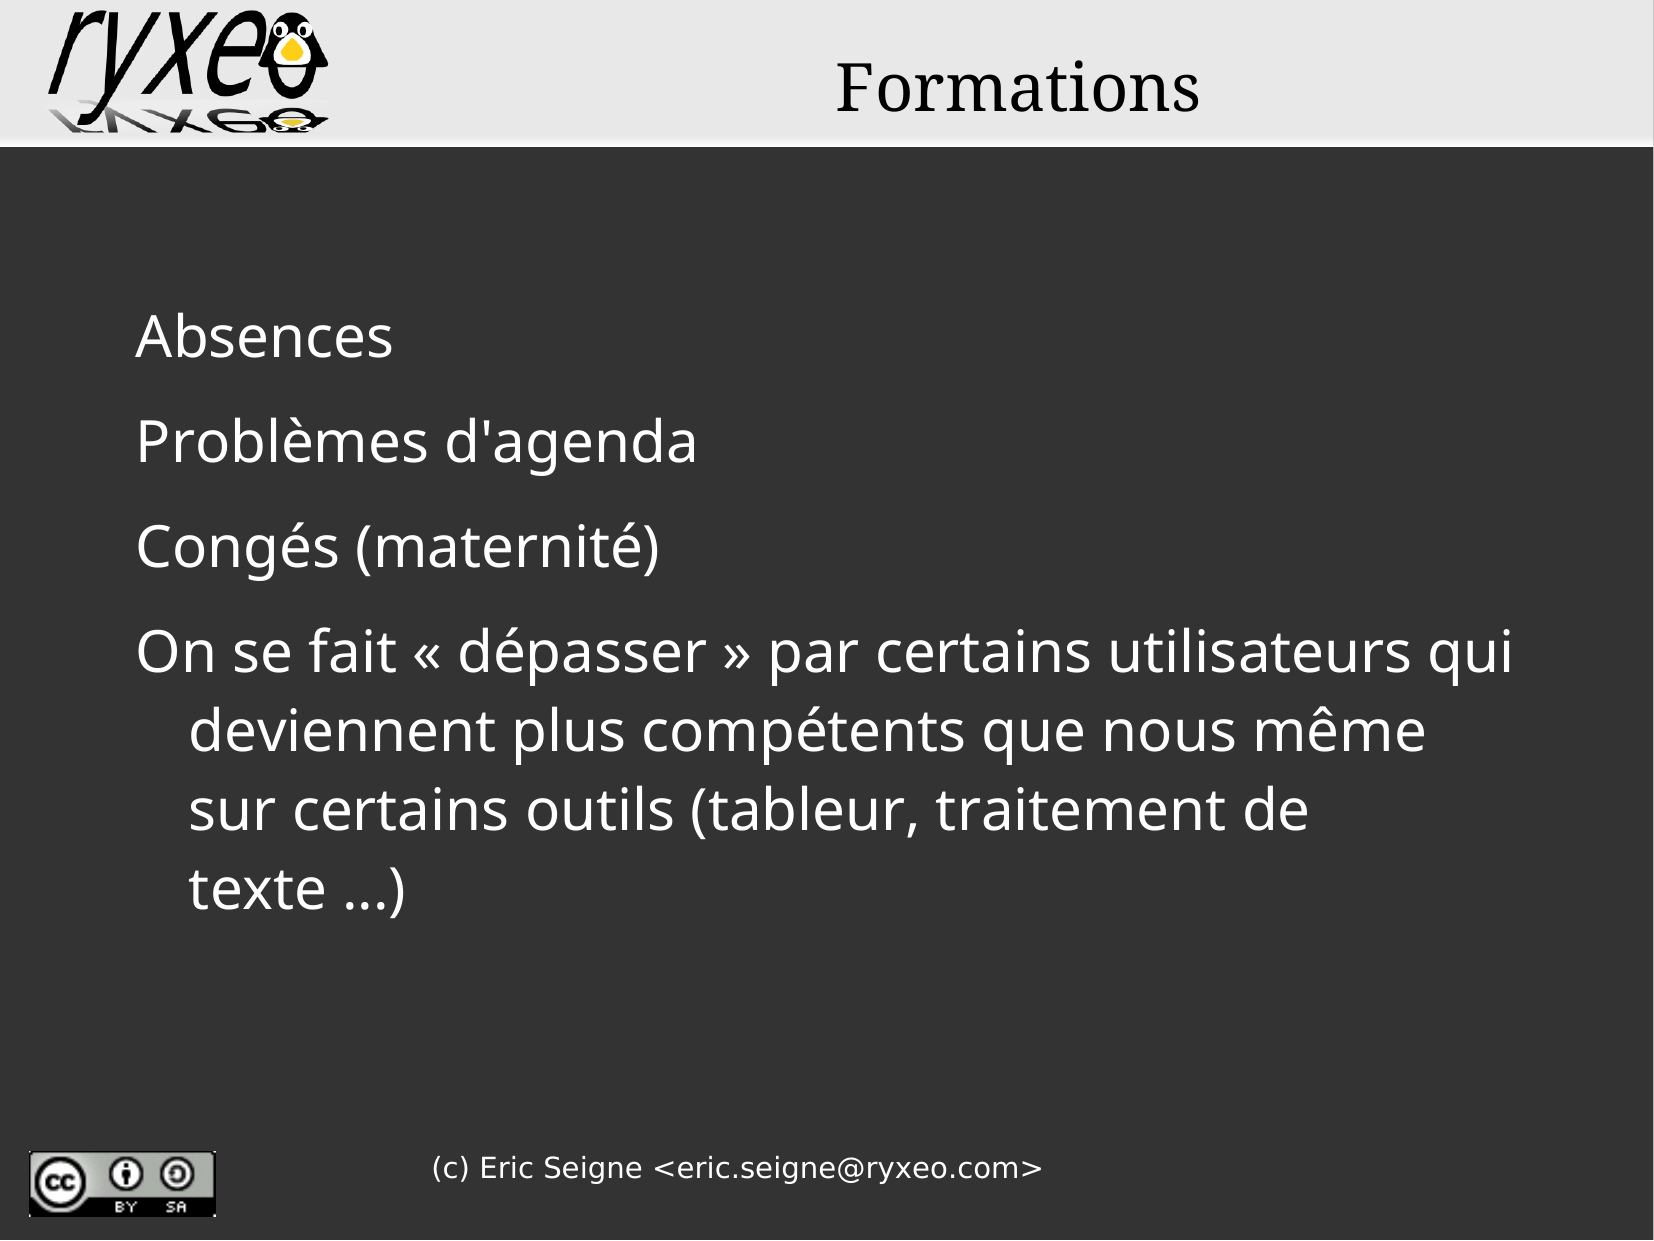

# Formations
Absences
Problèmes d'agenda
Congés (maternité)
On se fait « dépasser » par certains utilisateurs qui deviennent plus compétents que nous même sur certains outils (tableur, traitement de texte ...)